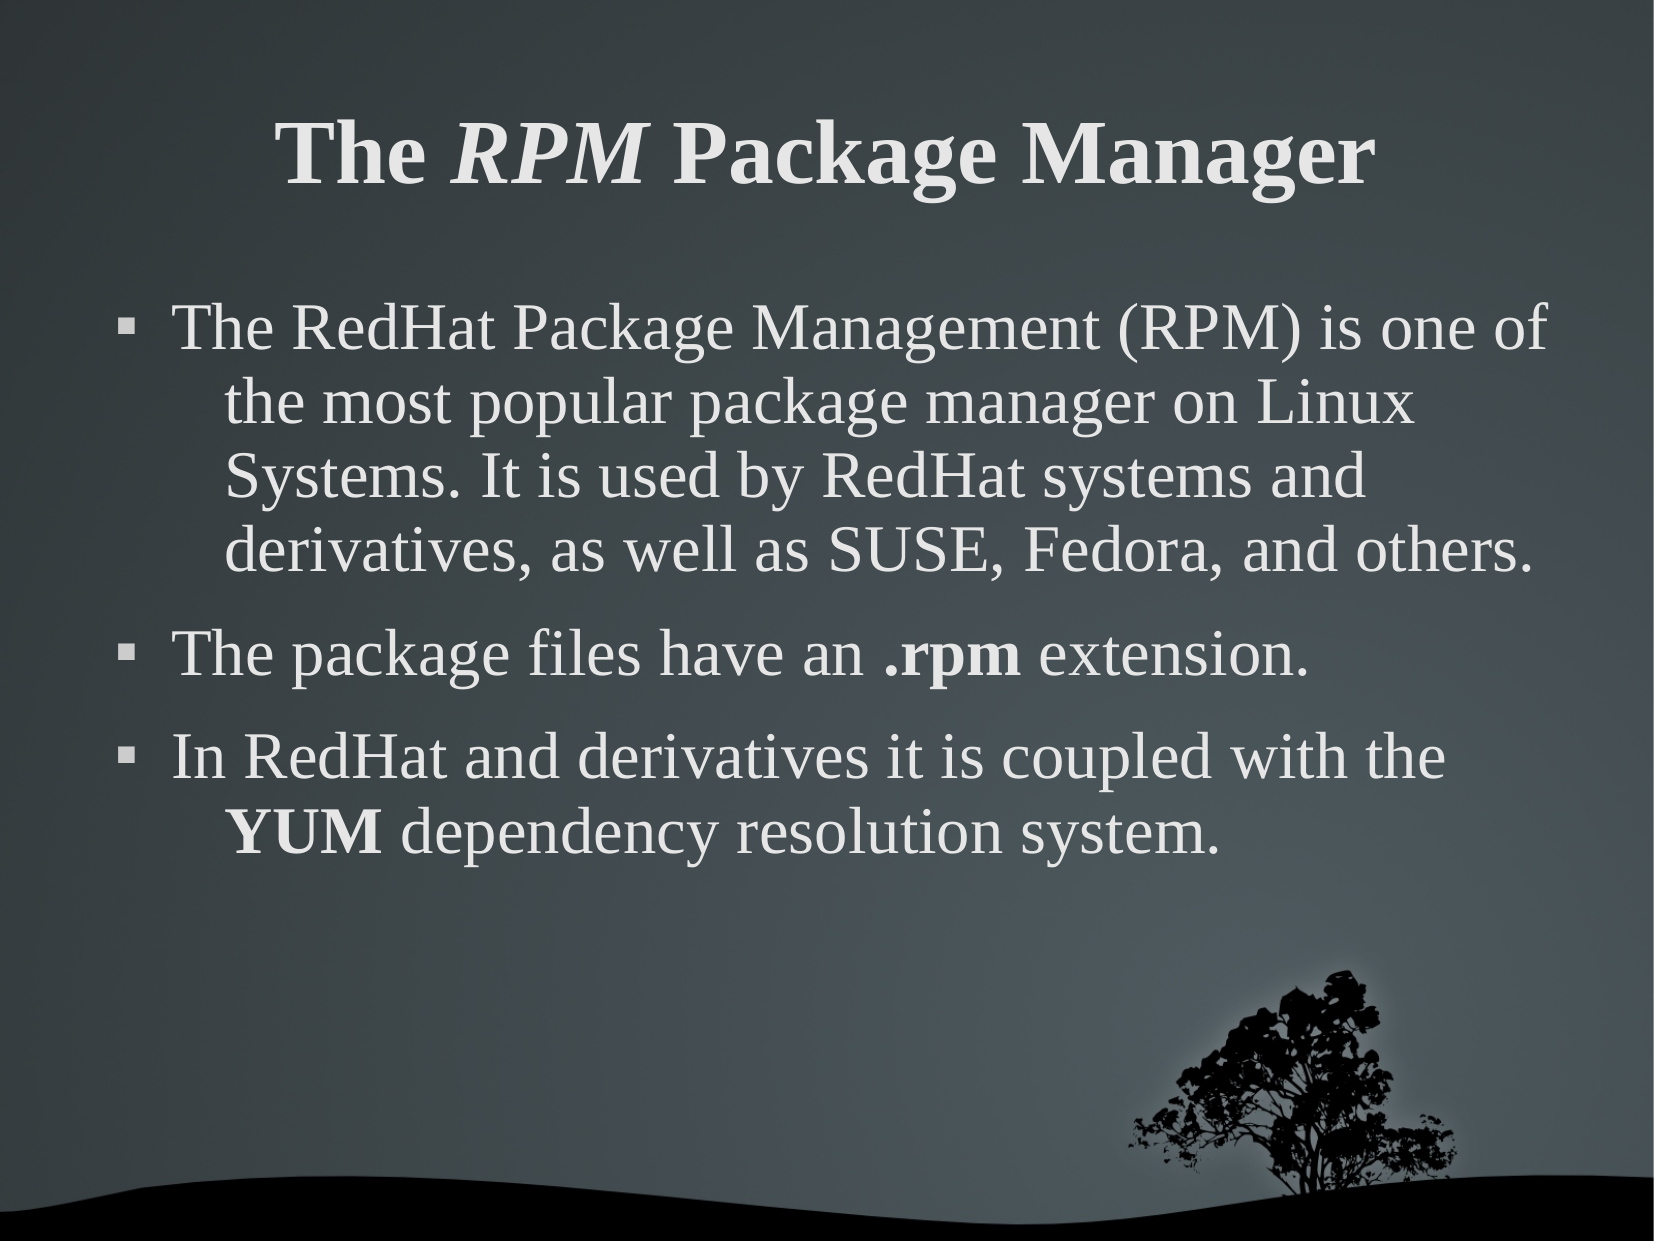

# The RPM Package Manager
The RedHat Package Management (RPM) is one of the most popular package manager on Linux Systems. It is used by RedHat systems and derivatives, as well as SUSE, Fedora, and others.
The package files have an .rpm extension.
In RedHat and derivatives it is coupled with the YUM dependency resolution system.